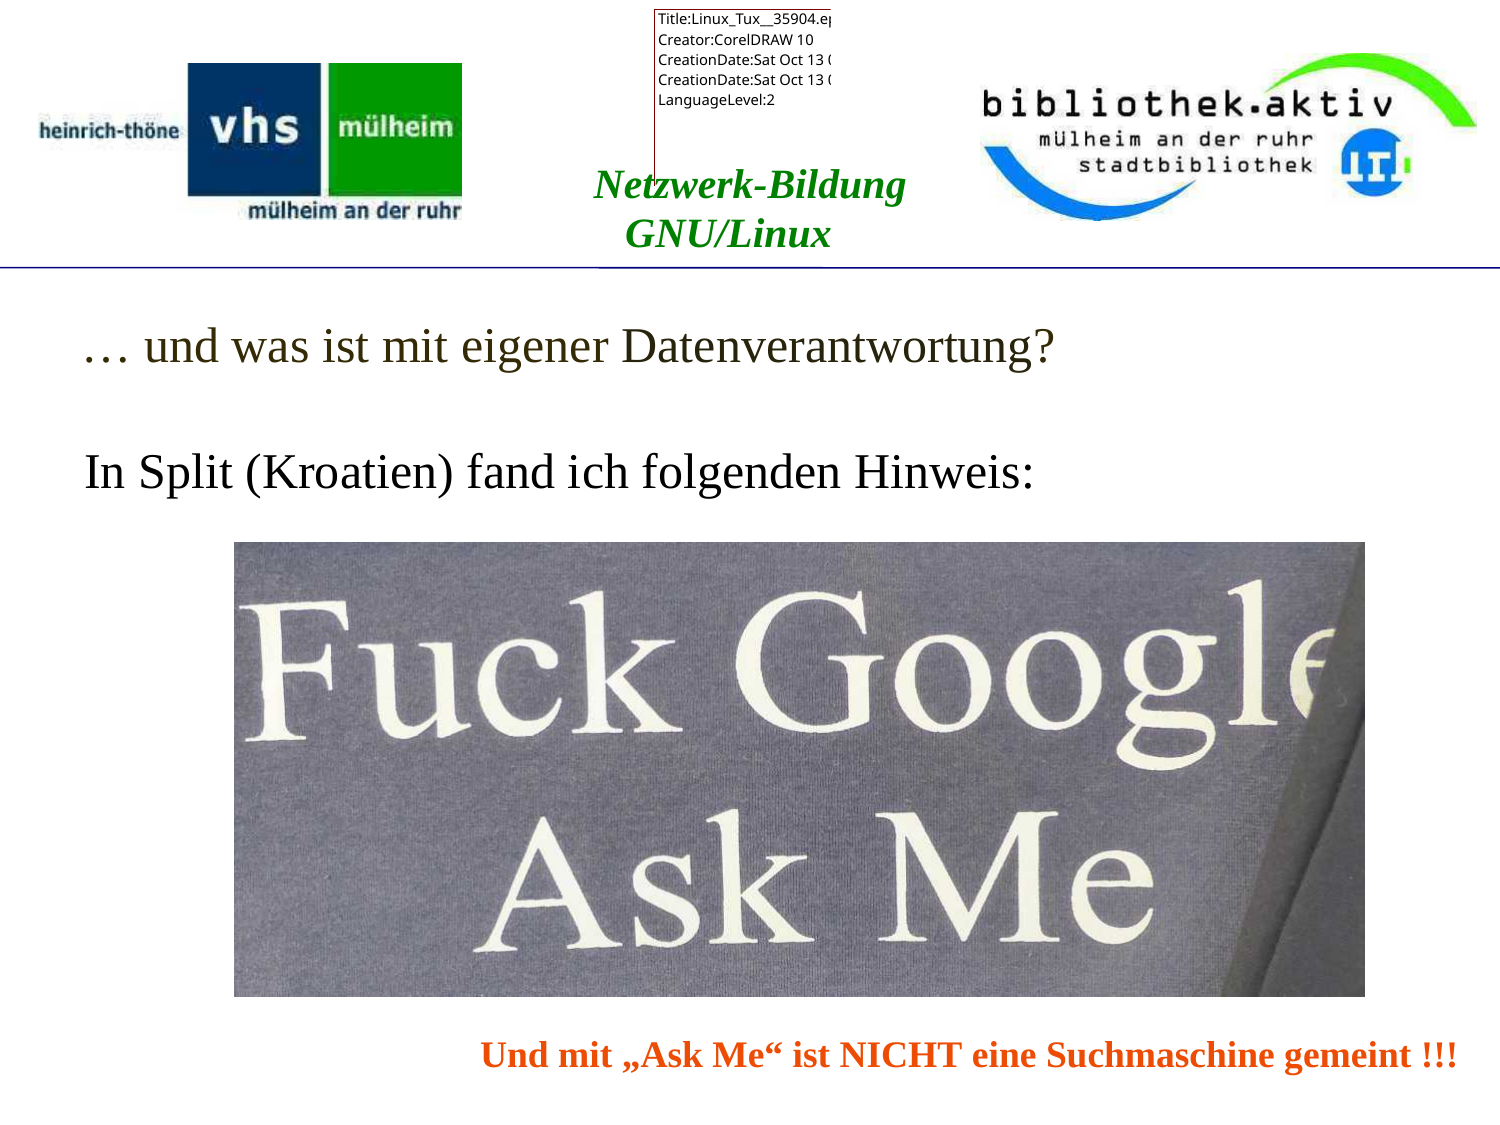

Netzwerk-Bildung
 GNU/Linux
… und was ist mit eigener Datenverantwortung?
In Split (Kroatien) fand ich folgenden Hinweis:
Und mit „Ask Me“ ist NICHT eine Suchmaschine gemeint !!!